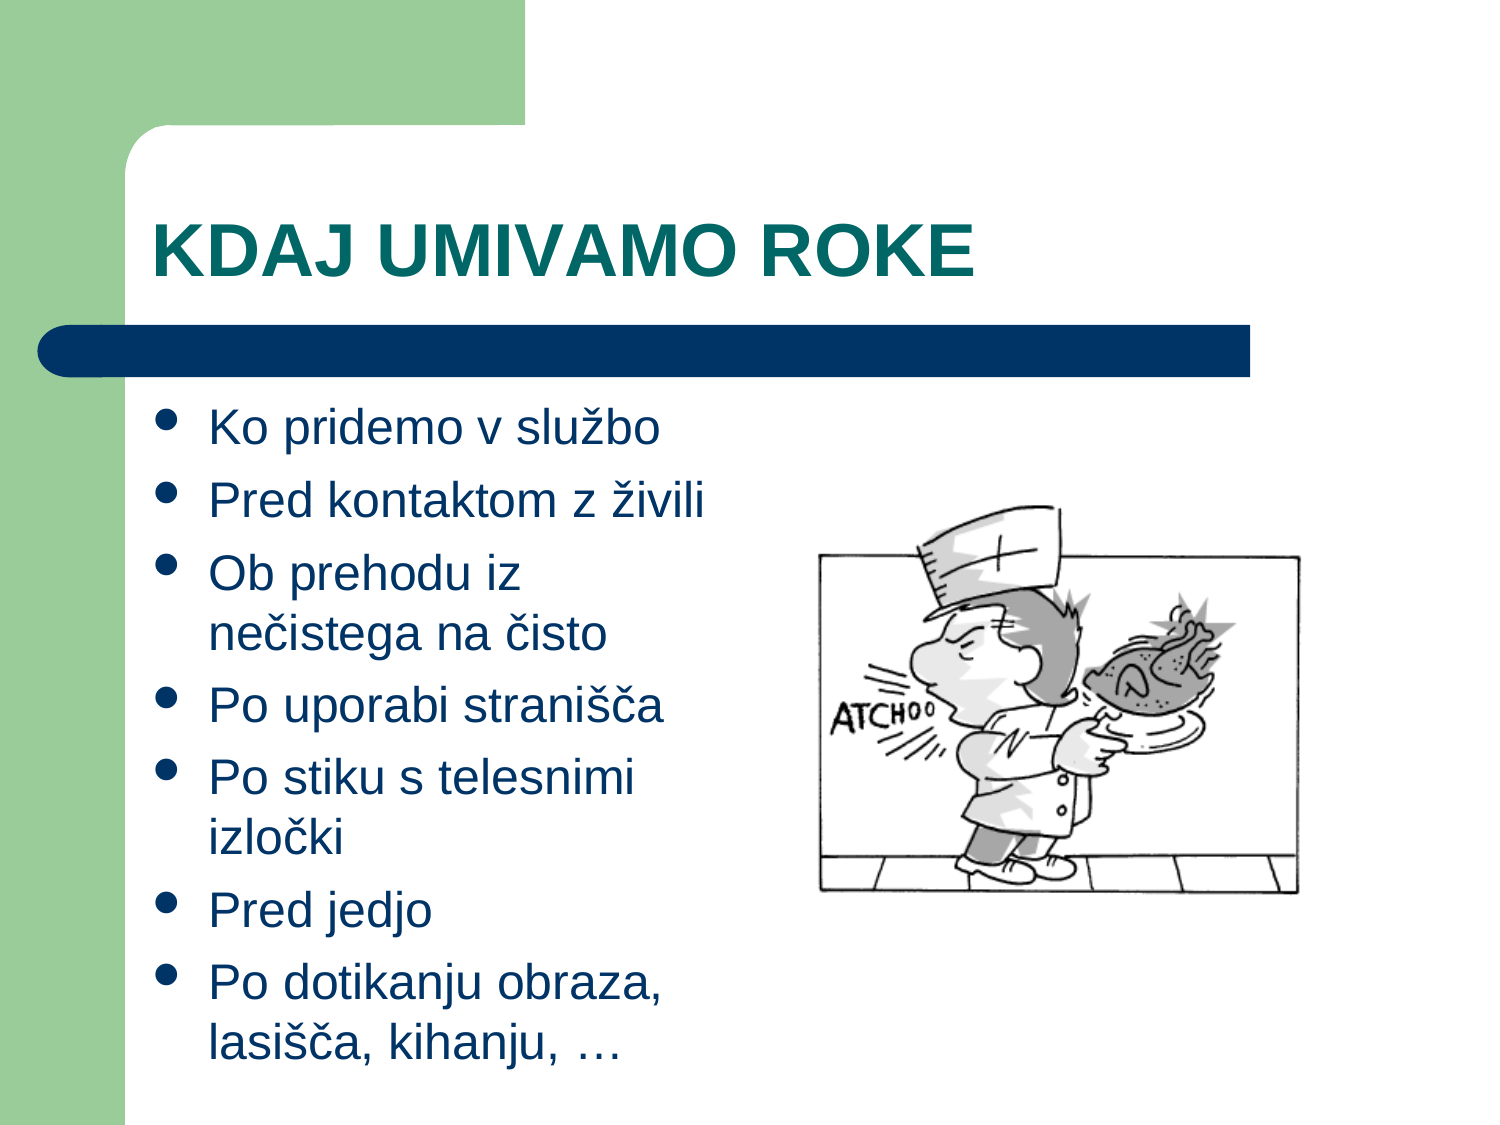

# KDAJ UMIVAMO ROKE
Ko pridemo v službo
Pred kontaktom z živili
Ob prehodu iz nečistega na čisto
Po uporabi stranišča
Po stiku s telesnimi izločki
Pred jedjo
Po dotikanju obraza, lasišča, kihanju, …